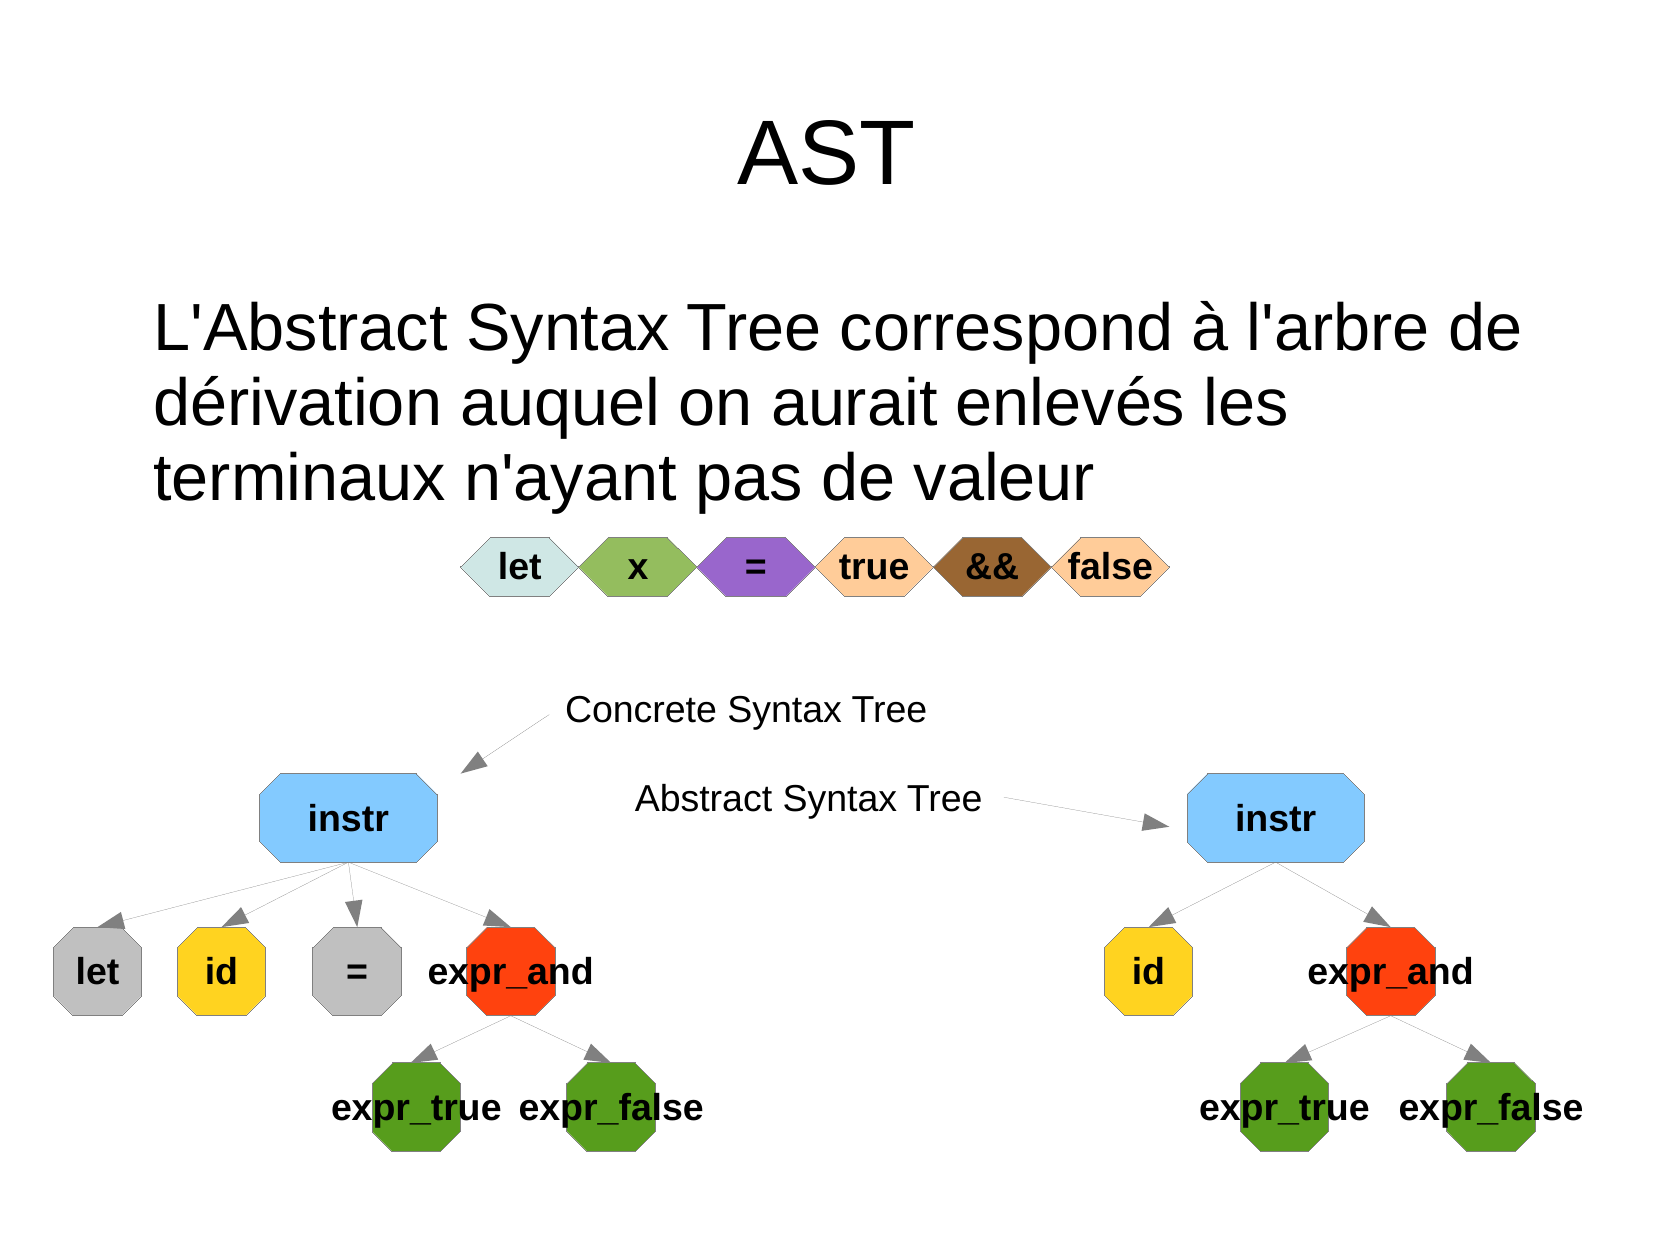

# AST
L'Abstract Syntax Tree correspond à l'arbre de dérivation auquel on aurait enlevés les terminaux n'ayant pas de valeur
let
x
=
true
&&
false
Concrete Syntax Tree
Abstract Syntax Tree
instr
instr
let
id
=
expr_and
id
expr_and
expr_true
expr_false
expr_true
expr_false